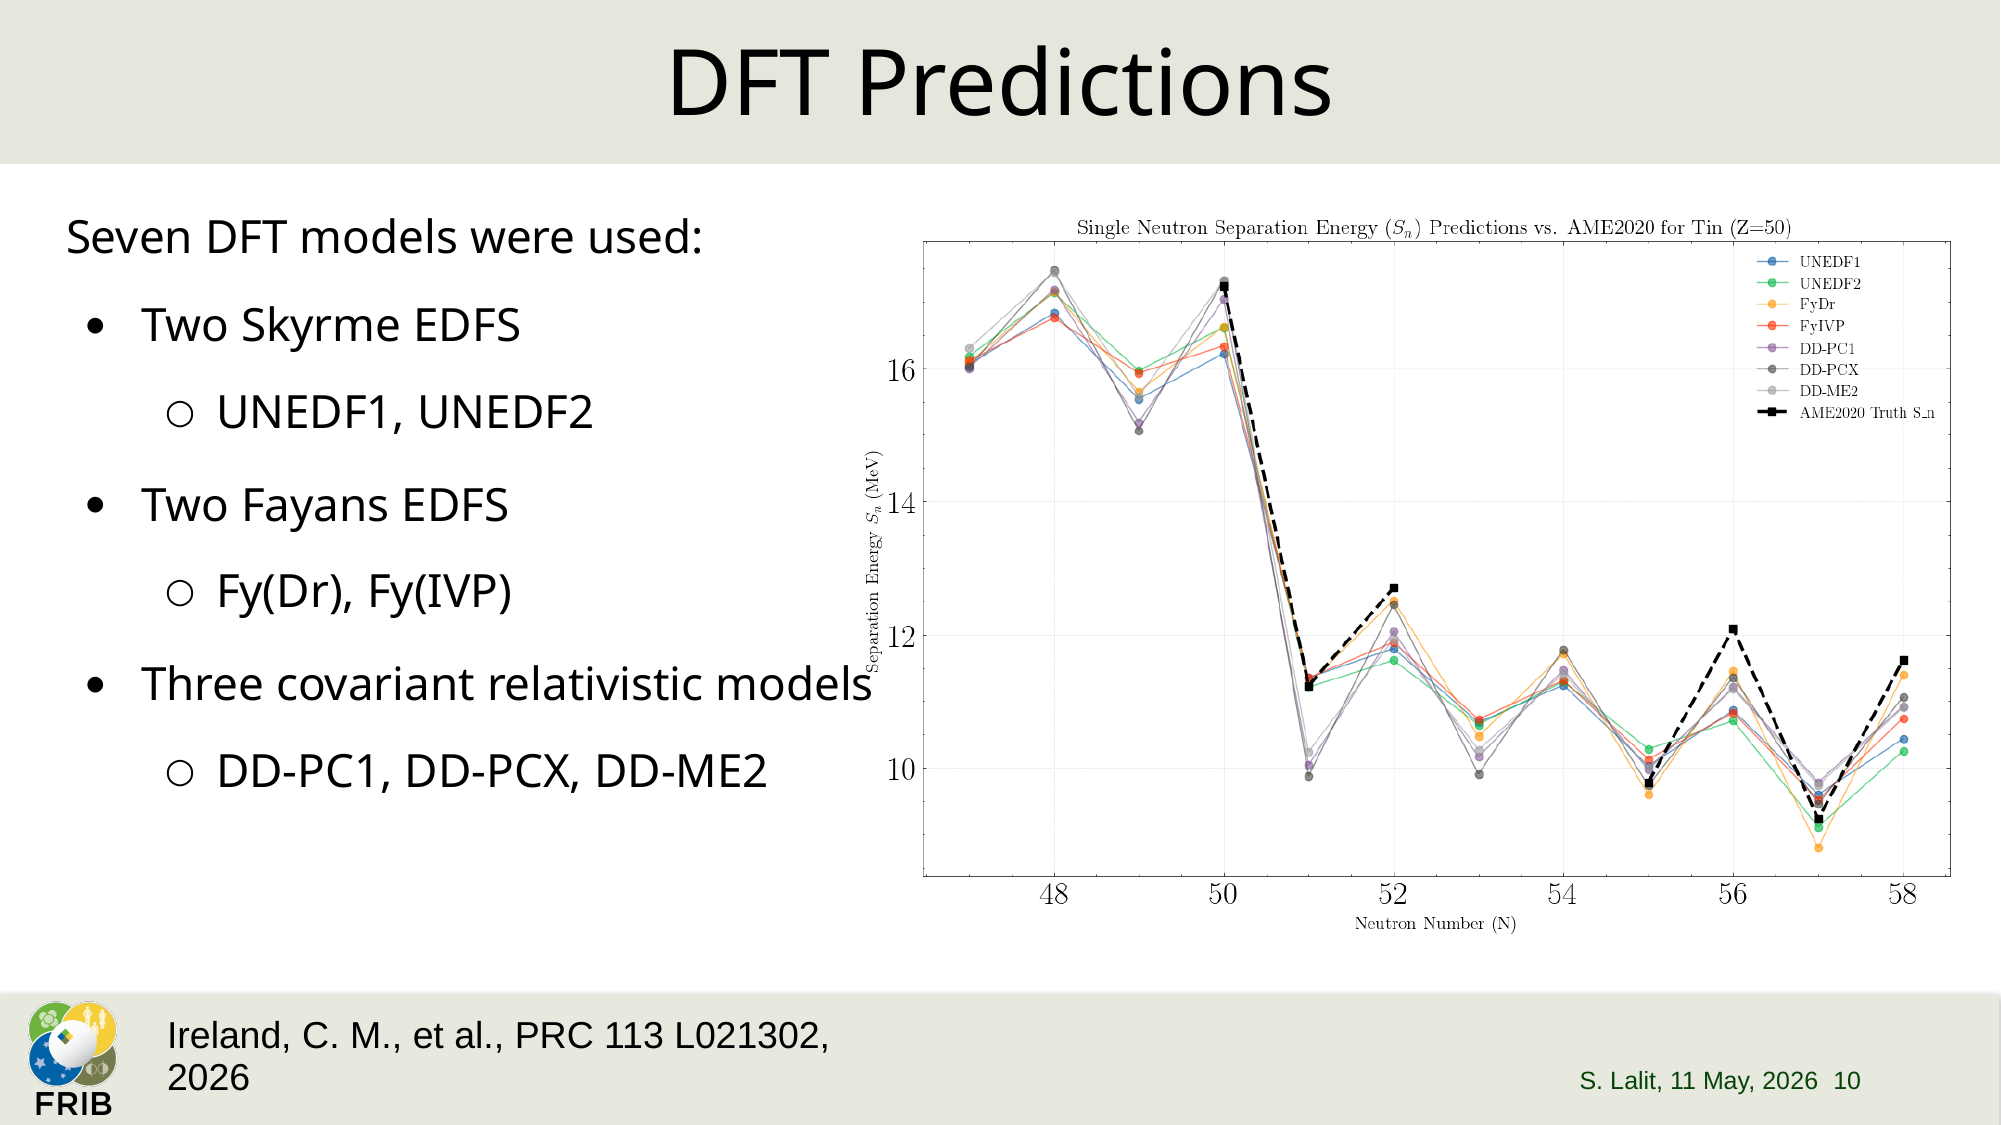

DFT Predictions
Seven DFT models were used:
Two Skyrme EDFS
UNEDF1, UNEDF2
Two Fayans EDFS
Fy(Dr), Fy(IVP)
Three covariant relativistic models
DD-PC1, DD-PCX, DD-ME2
Ireland, C. M., et al., PRC 113 L021302, 2026
S. Lalit, 11 May, 2026
10